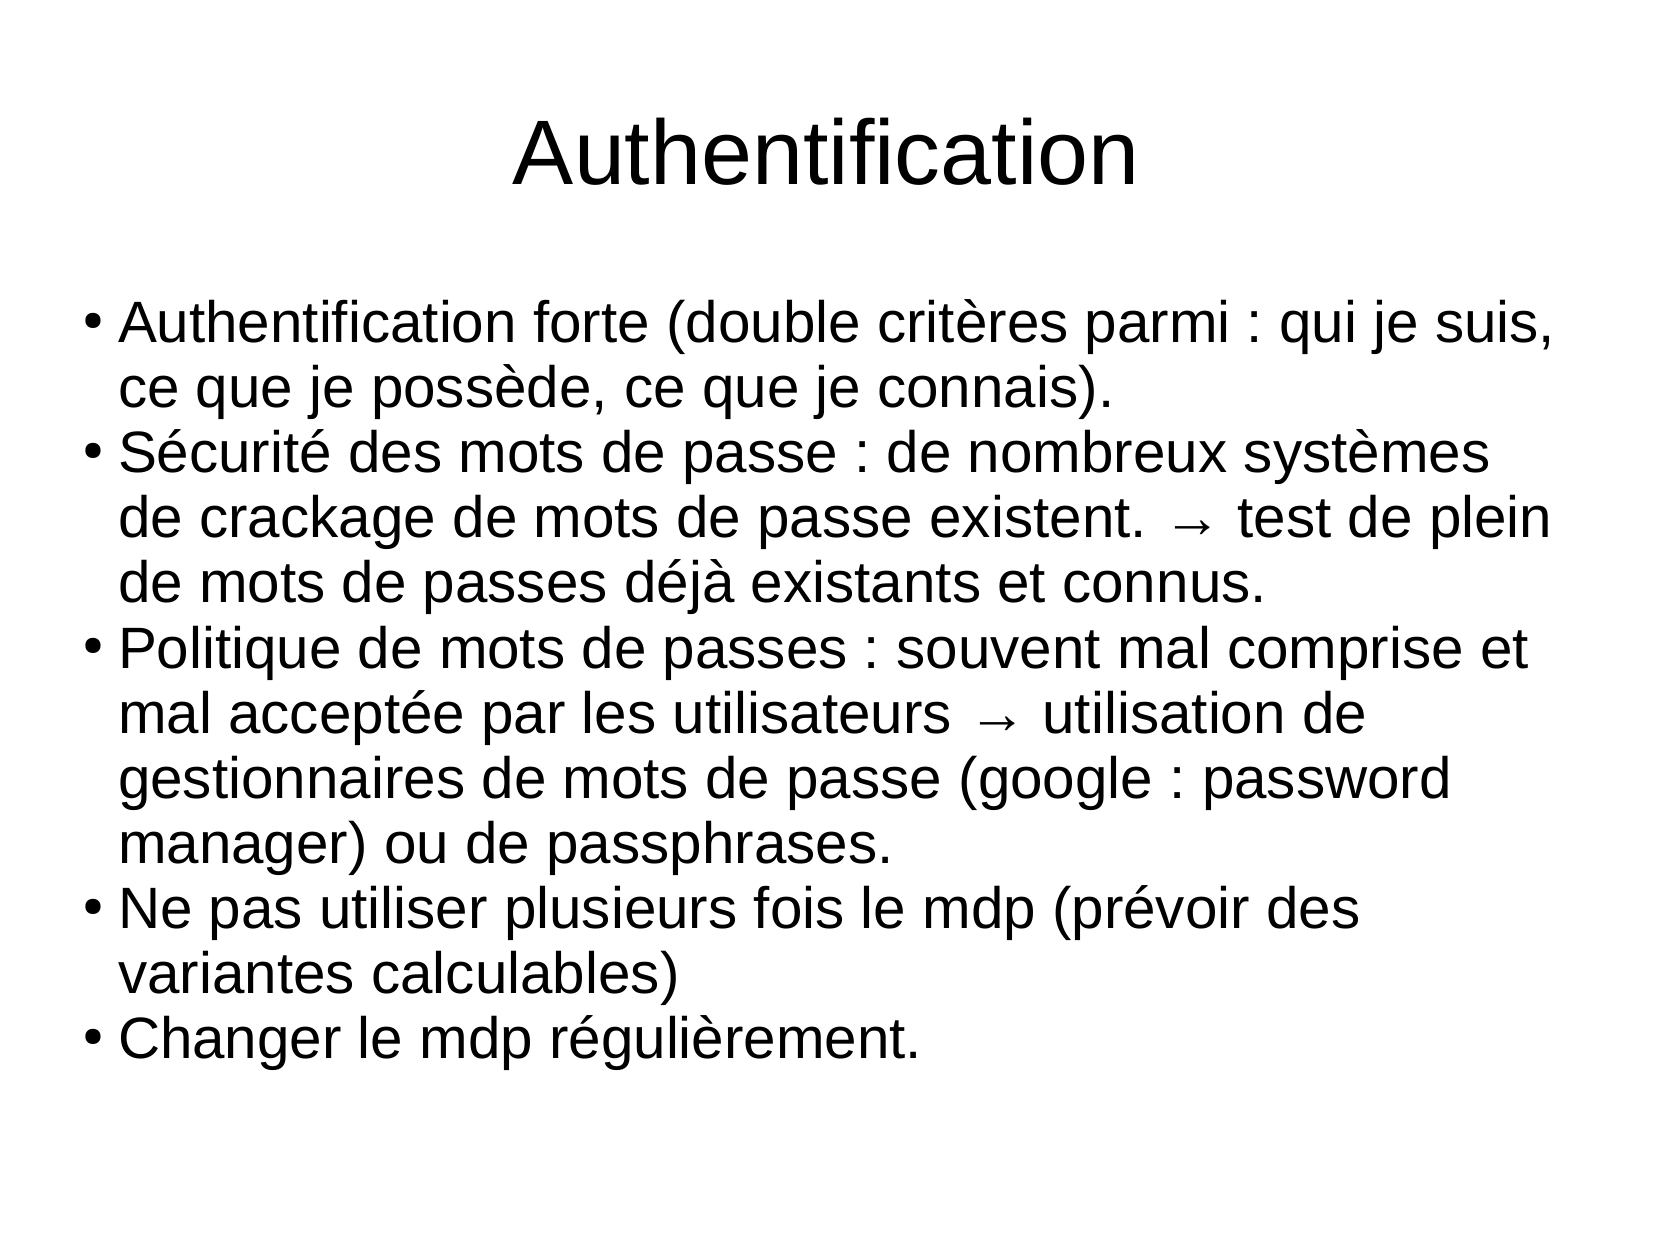

# Authentification
Authentification forte (double critères parmi : qui je suis, ce que je possède, ce que je connais).
Sécurité des mots de passe : de nombreux systèmes de crackage de mots de passe existent. → test de plein de mots de passes déjà existants et connus.
Politique de mots de passes : souvent mal comprise et mal acceptée par les utilisateurs → utilisation de gestionnaires de mots de passe (google : password manager) ou de passphrases.
Ne pas utiliser plusieurs fois le mdp (prévoir des variantes calculables)
Changer le mdp régulièrement.